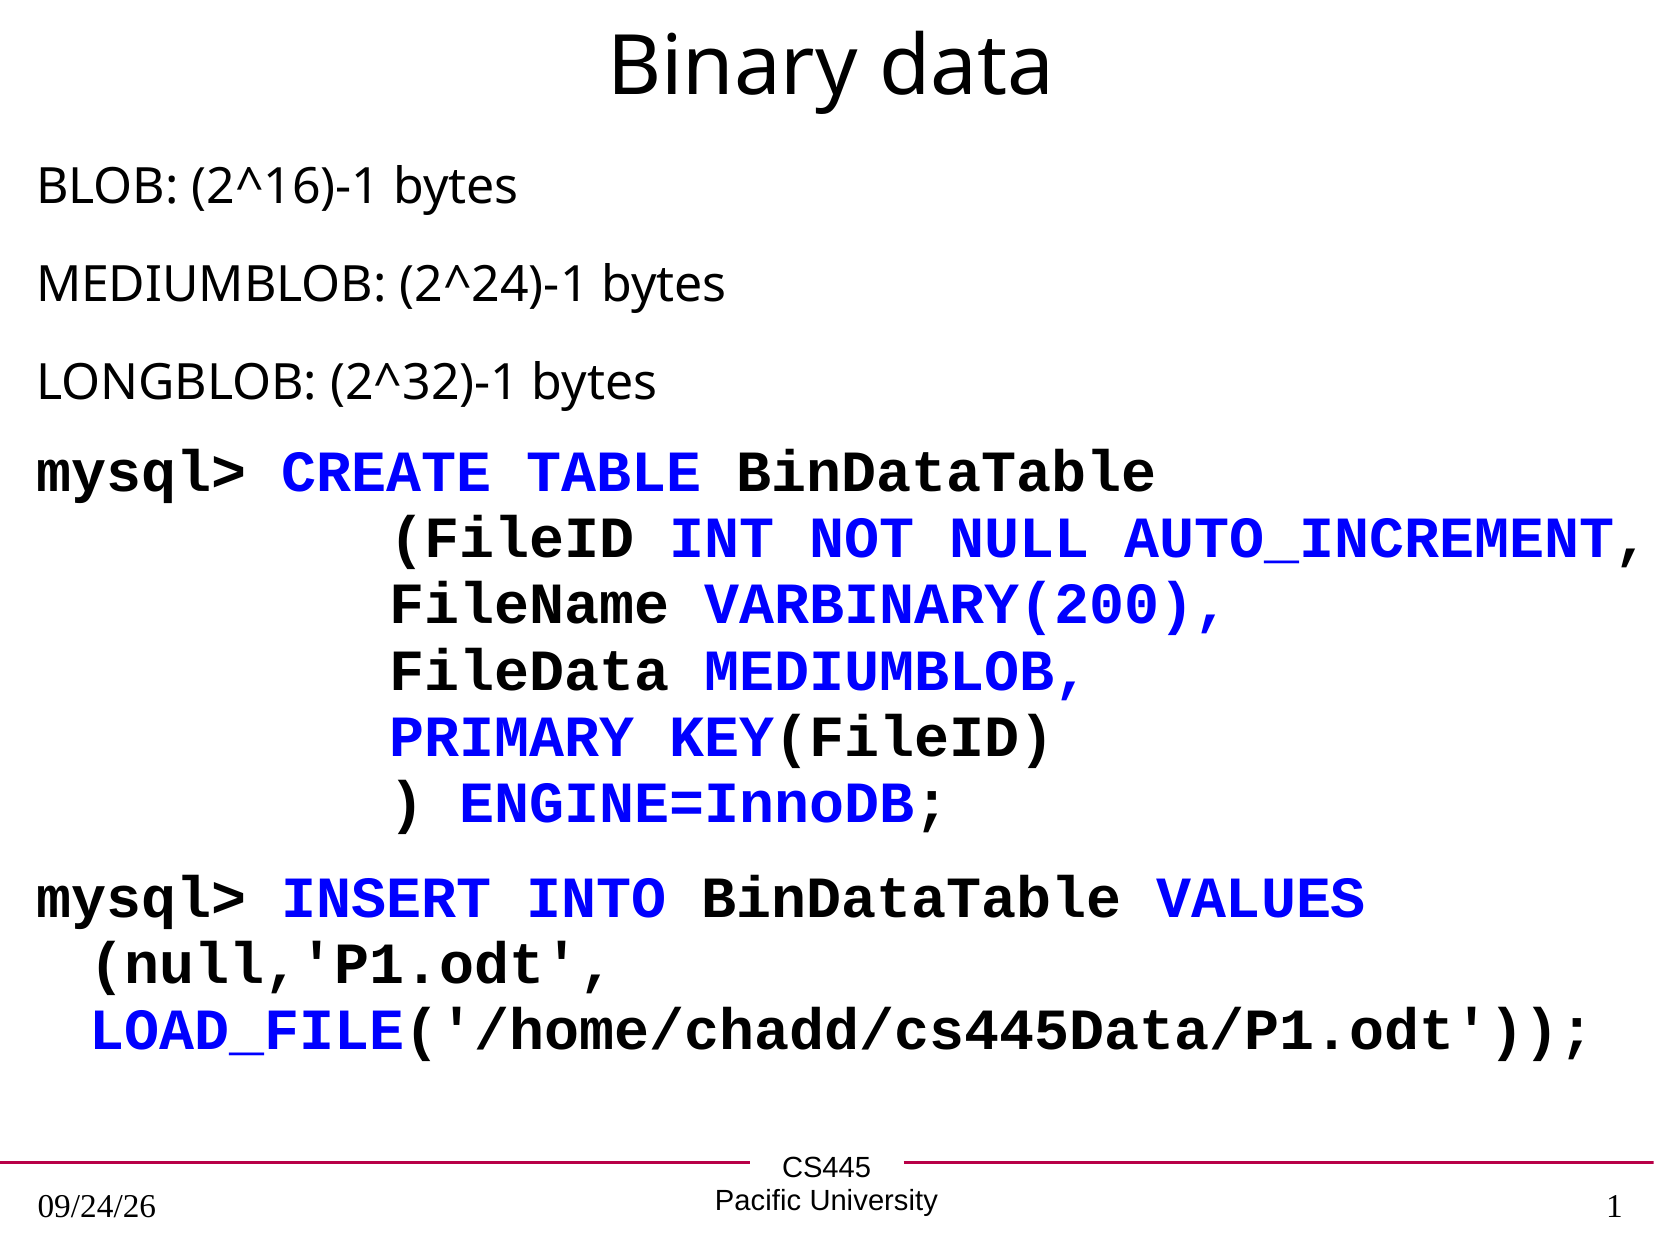

# Binary data
BLOB: (2^16)-1 bytes
MEDIUMBLOB: (2^24)-1 bytes
LONGBLOB: (2^32)-1 bytes
mysql> CREATE TABLE BinDataTable
				(FileID INT NOT NULL AUTO_INCREMENT,
				FileName VARBINARY(200),
				FileData MEDIUMBLOB,
				PRIMARY KEY(FileID)
				) ENGINE=InnoDB;
mysql> INSERT INTO BinDataTable VALUES (null,'P1.odt', LOAD_FILE('/home/chadd/cs445Data/P1.odt'));